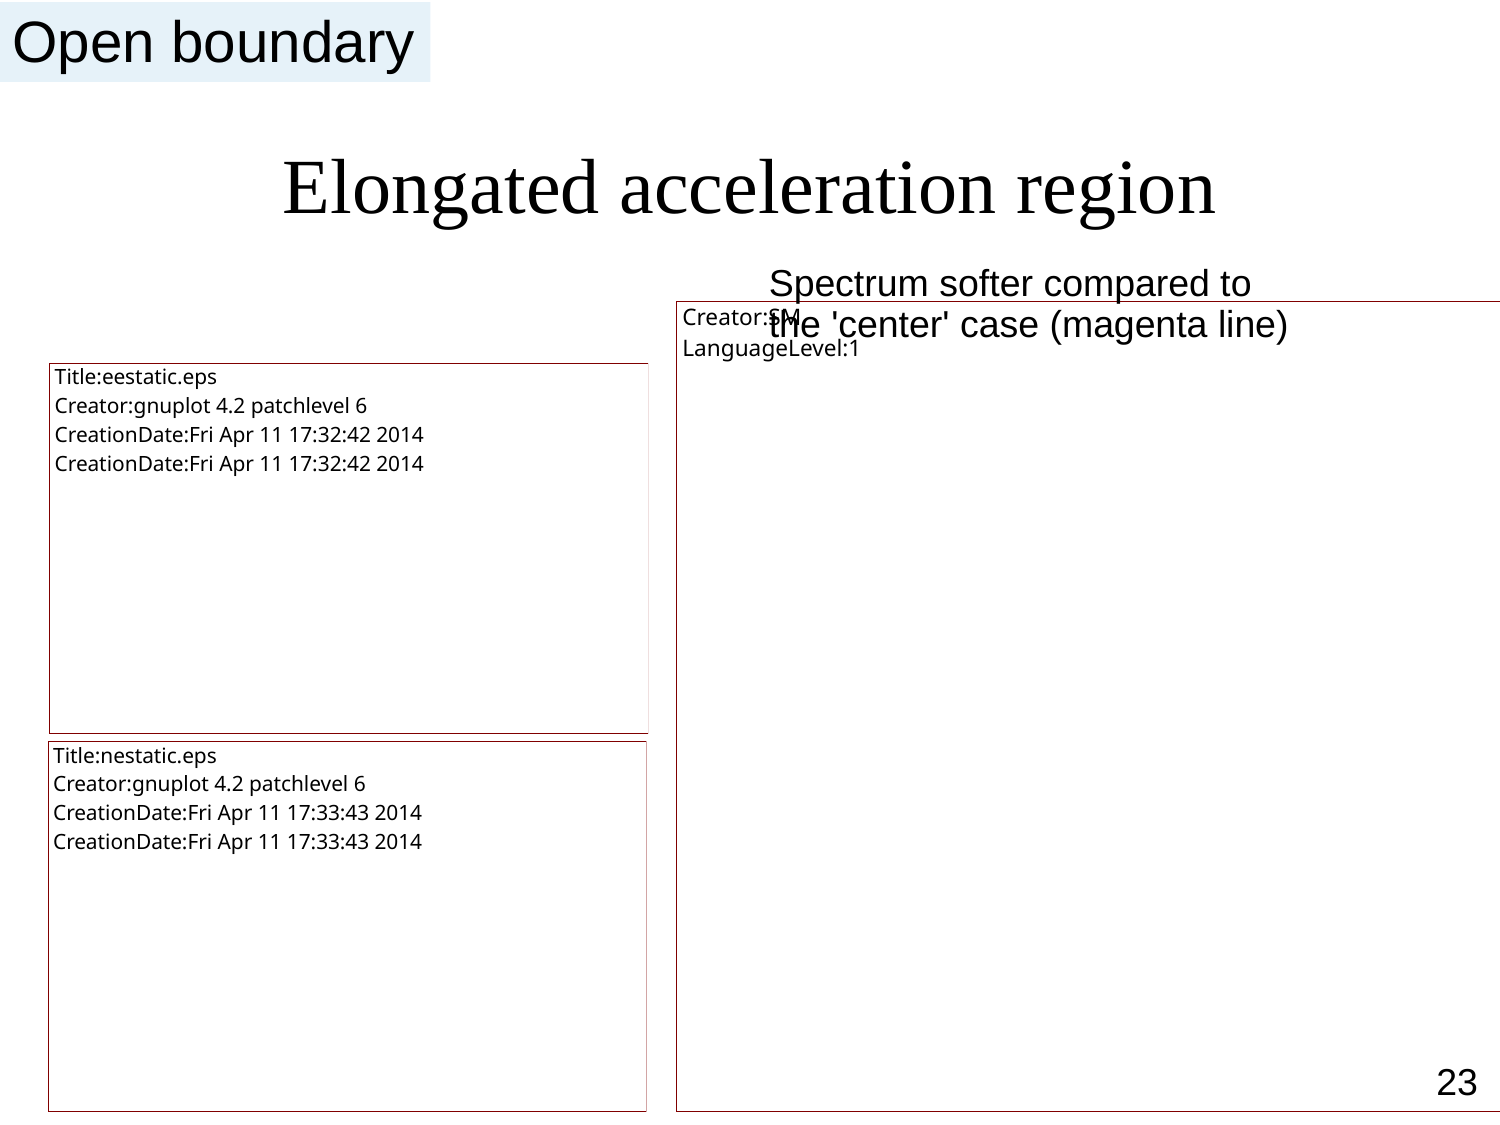

Open boundary
# Elongated acceleration region
Spectrum softer compared to
the 'center' case (magenta line)